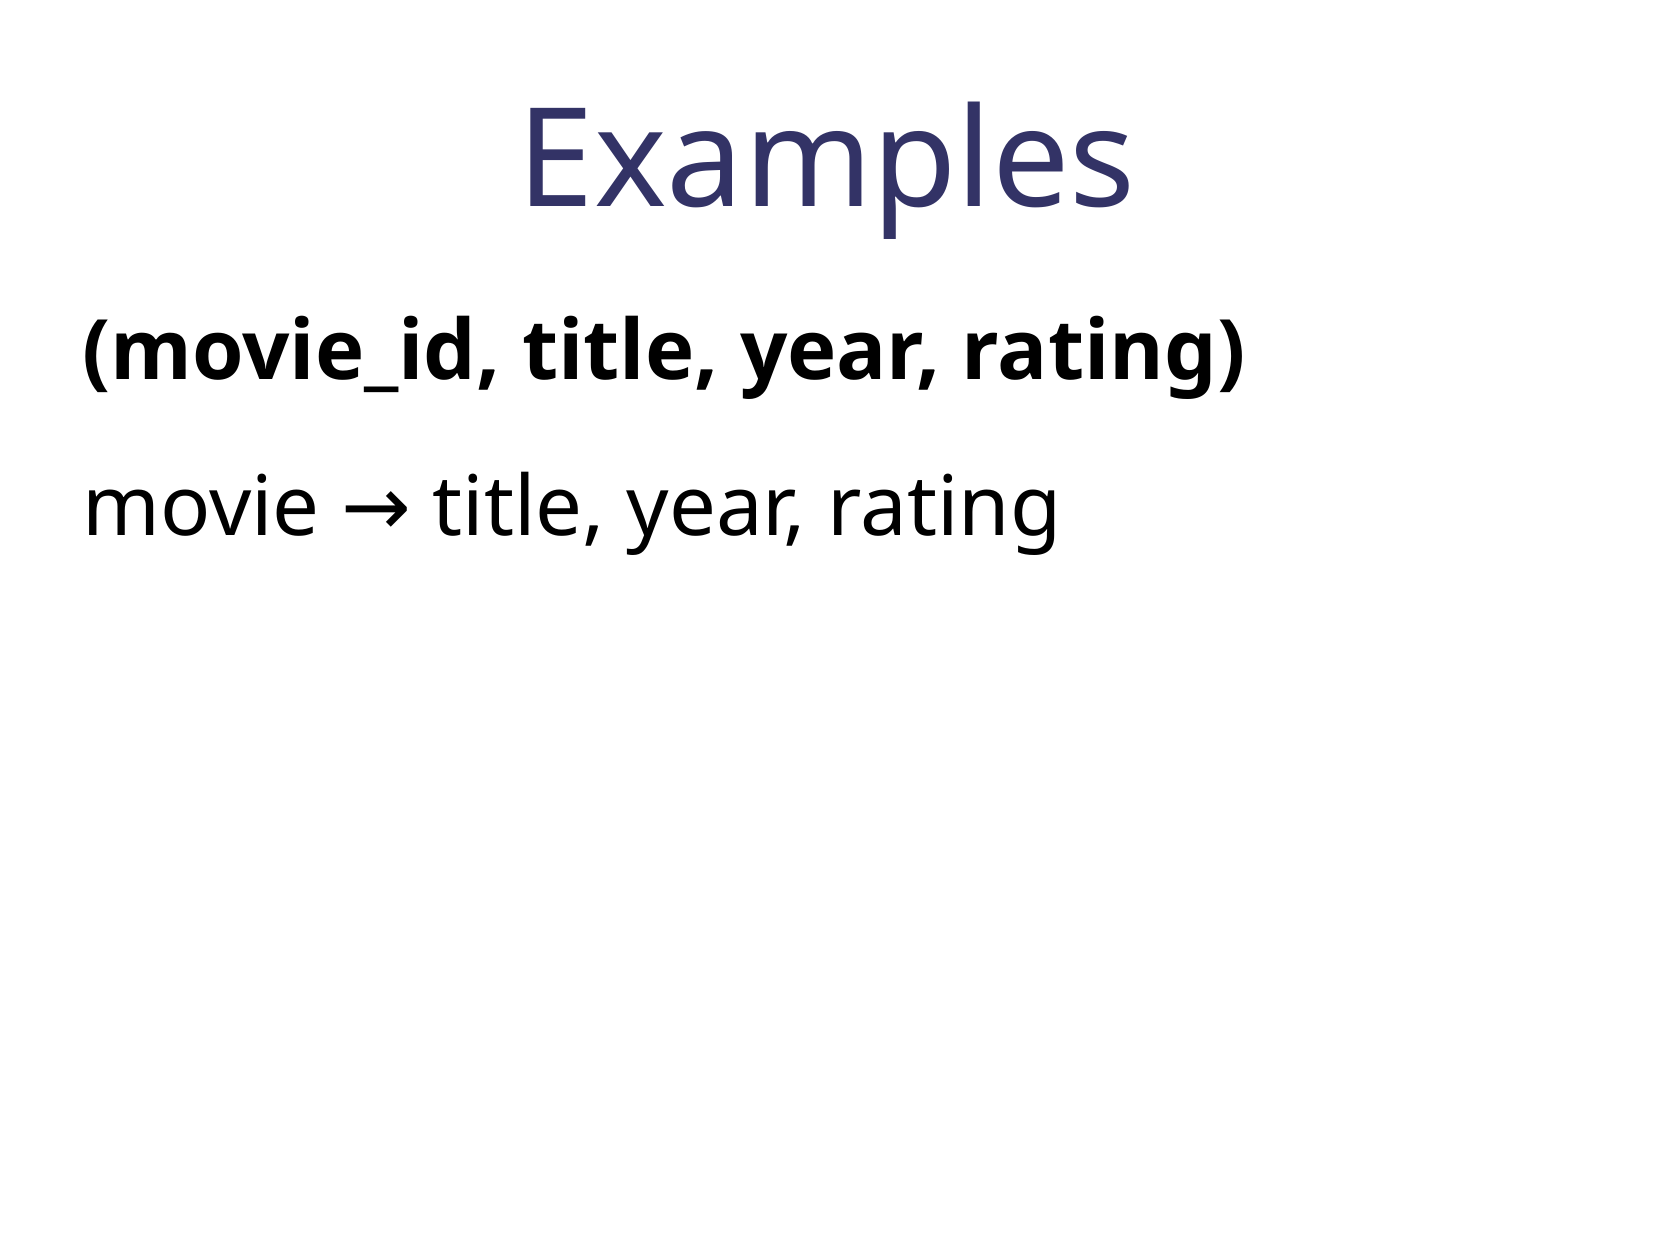

# Examples
(movie_id, title, year, rating)
movie → title, year, rating